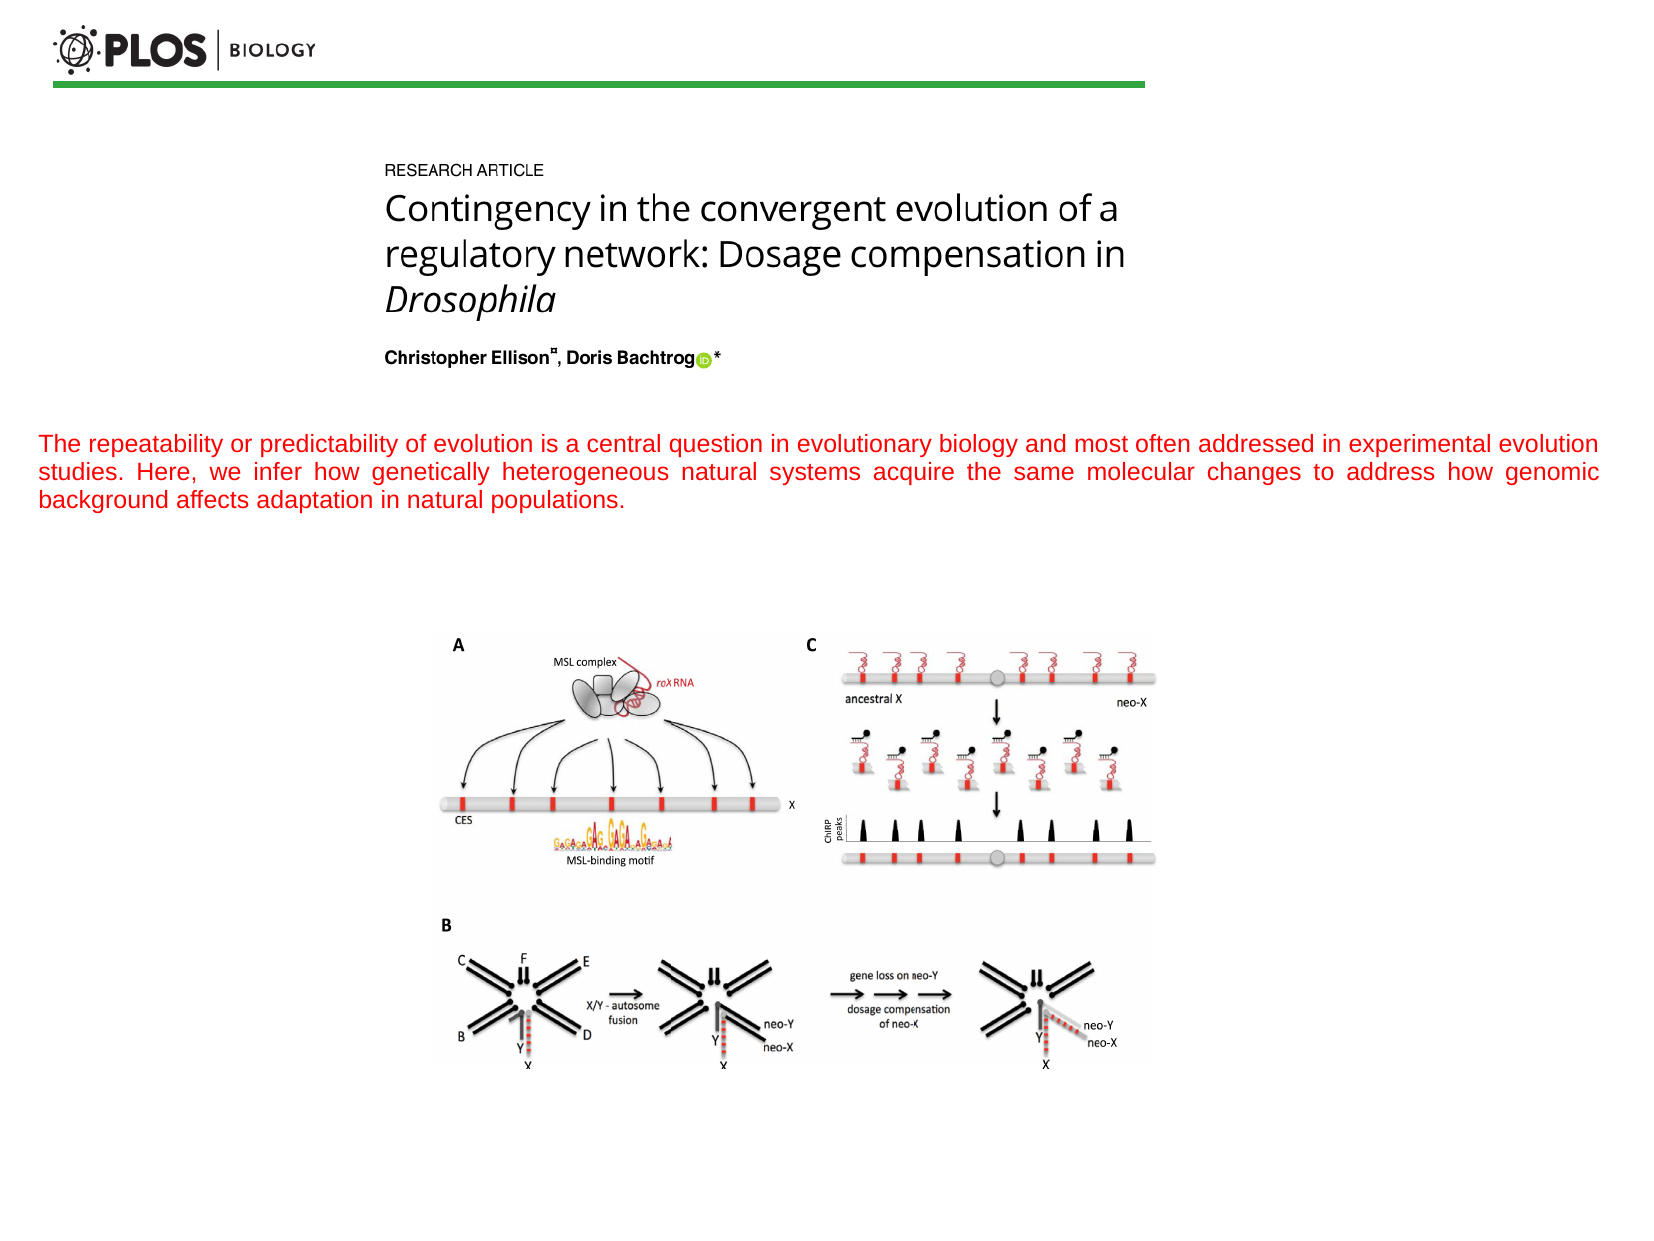

The repeatability or predictability of evolution is a central question in evolutionary biology and most often addressed in experimental evolution studies. Here, we infer how genetically heterogeneous natural systems acquire the same molecular changes to address how genomic background affects adaptation in natural populations.